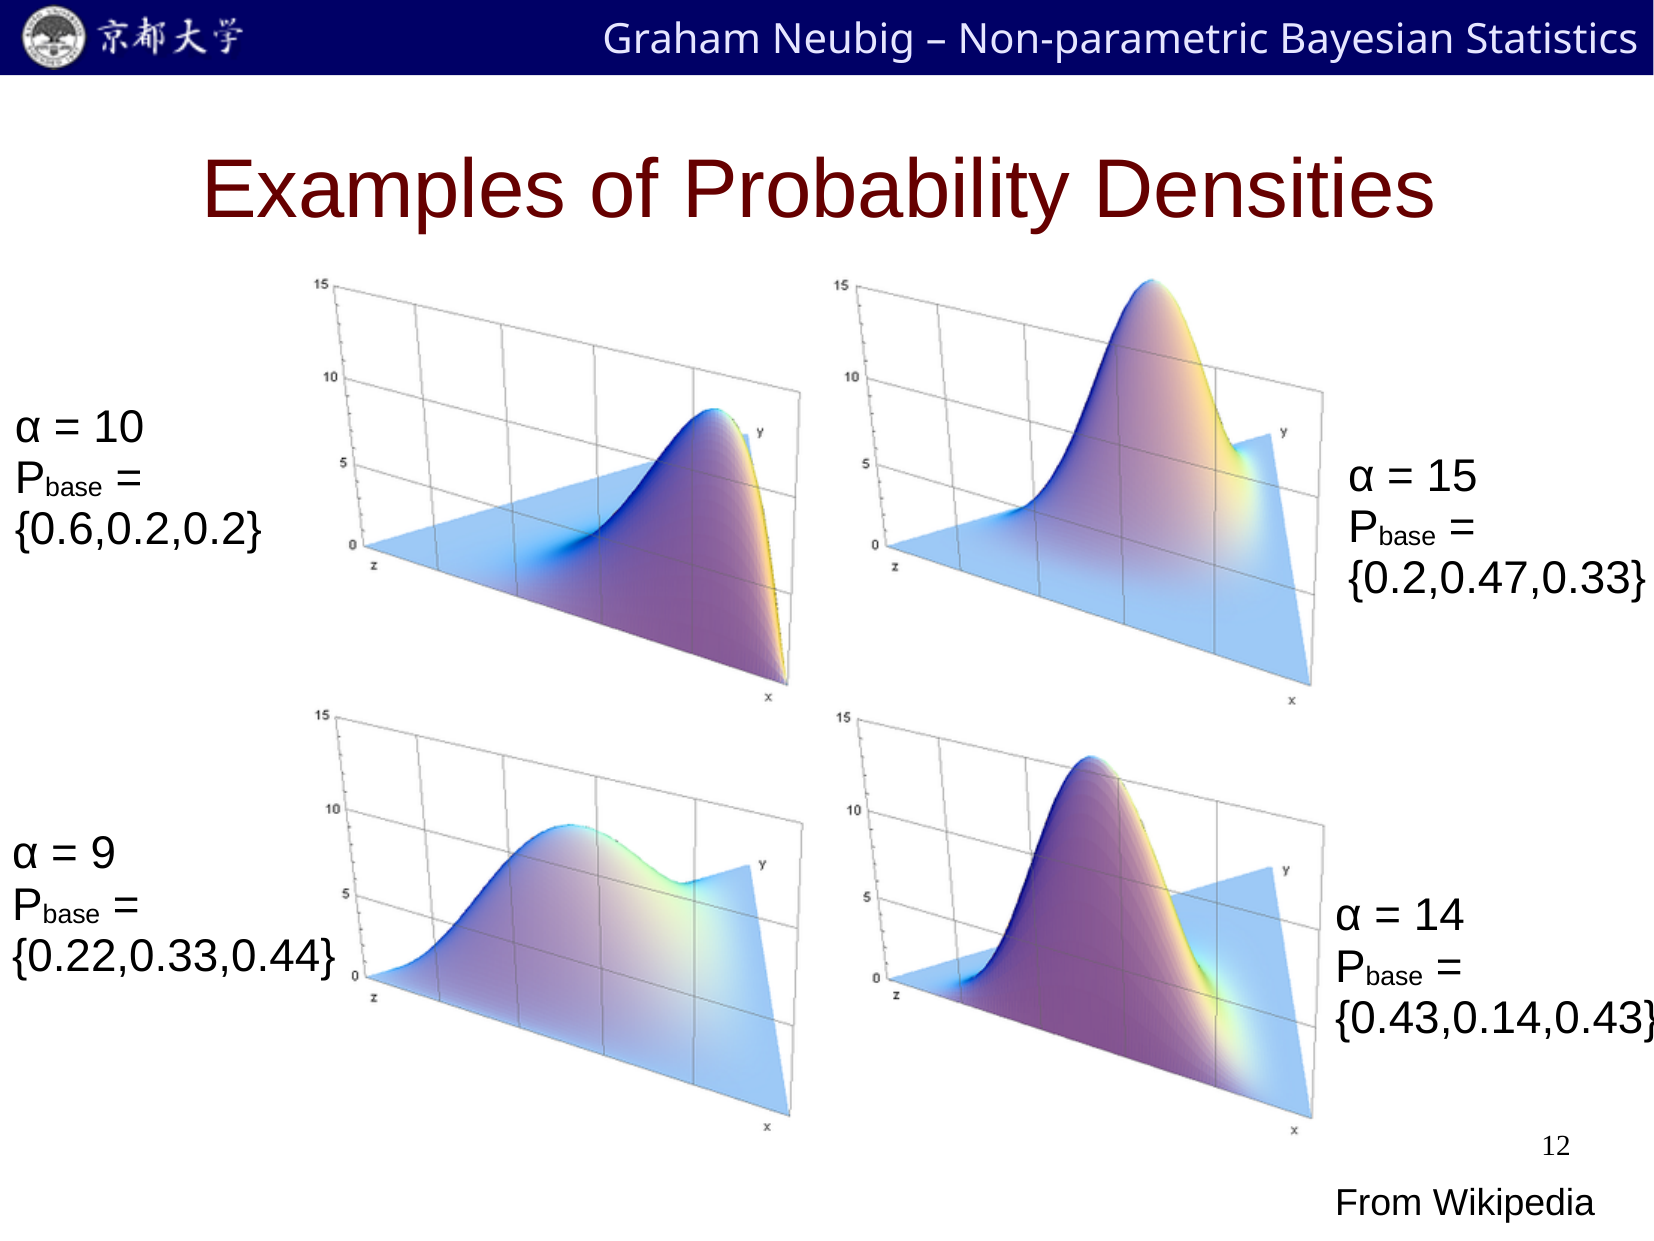

# Examples of Probability Densities
α = 10
Pbase =
{0.6,0.2,0.2}
α = 15
Pbase =
{0.2,0.47,0.33}
α = 9
Pbase =
{0.22,0.33,0.44}
α = 14
Pbase =
{0.43,0.14,0.43}
12
From Wikipedia